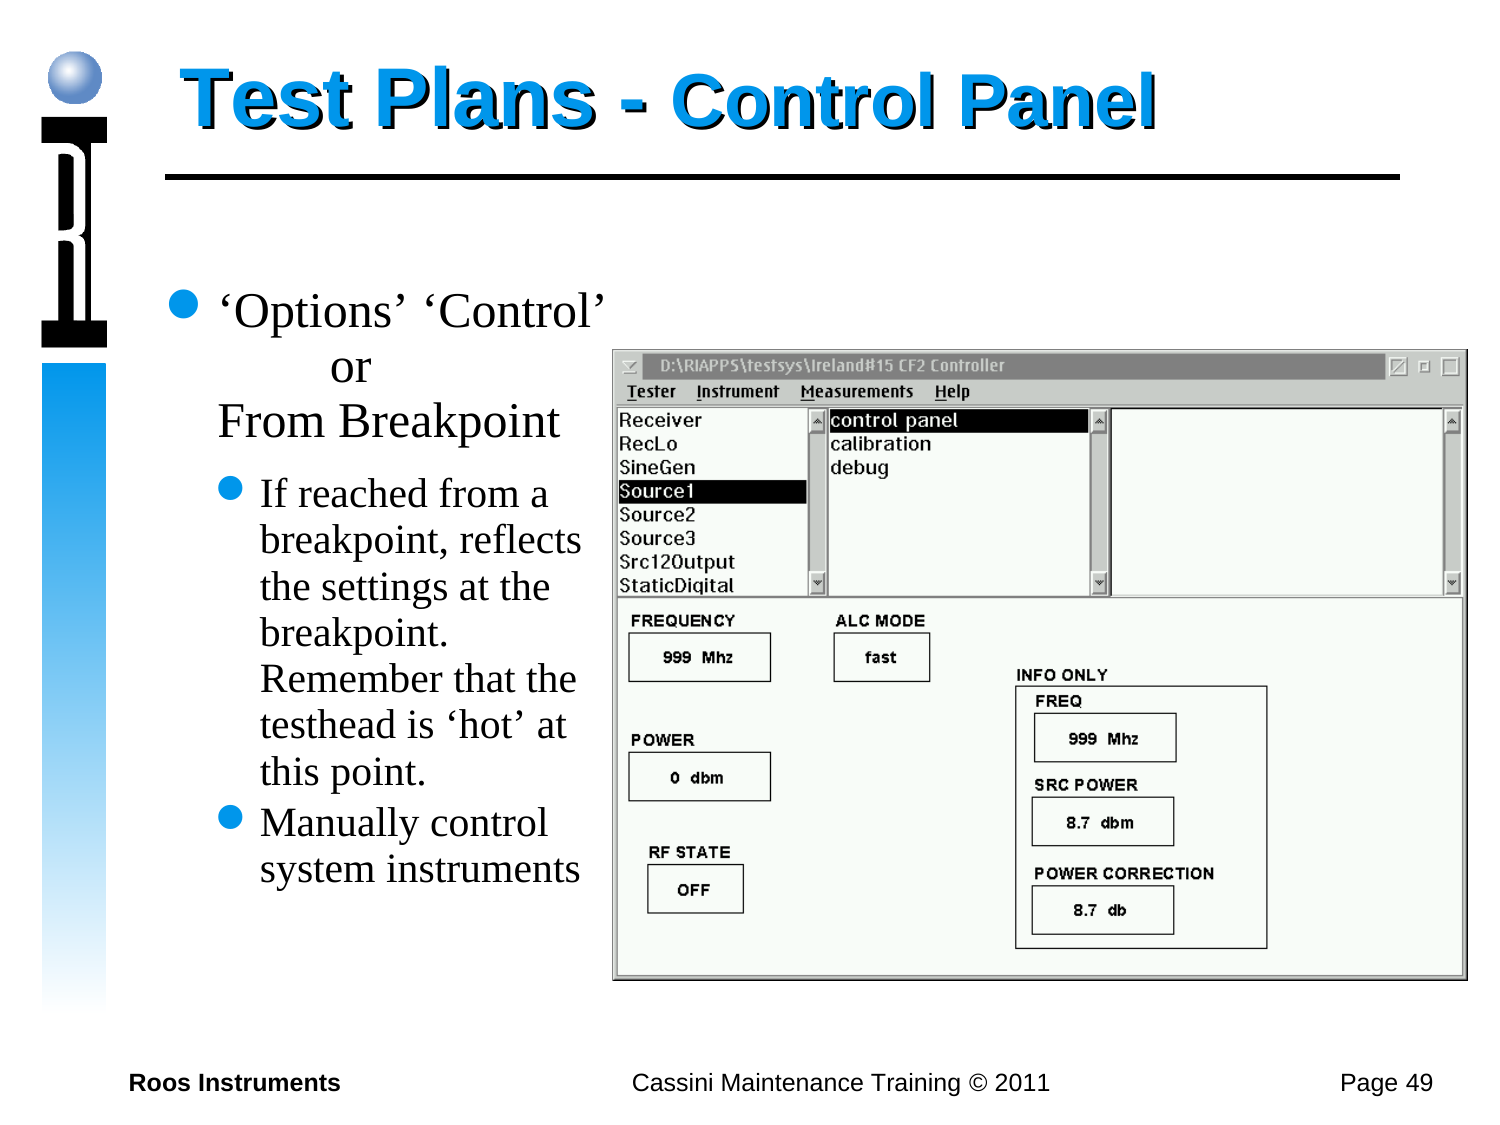

# Test Plans - Control Panel
‘Options’ ‘Control’
 or
From Breakpoint
If reached from a breakpoint, reflects the settings at the breakpoint. Remember that the testhead is ‘hot’ at this point.
Manually control system instruments